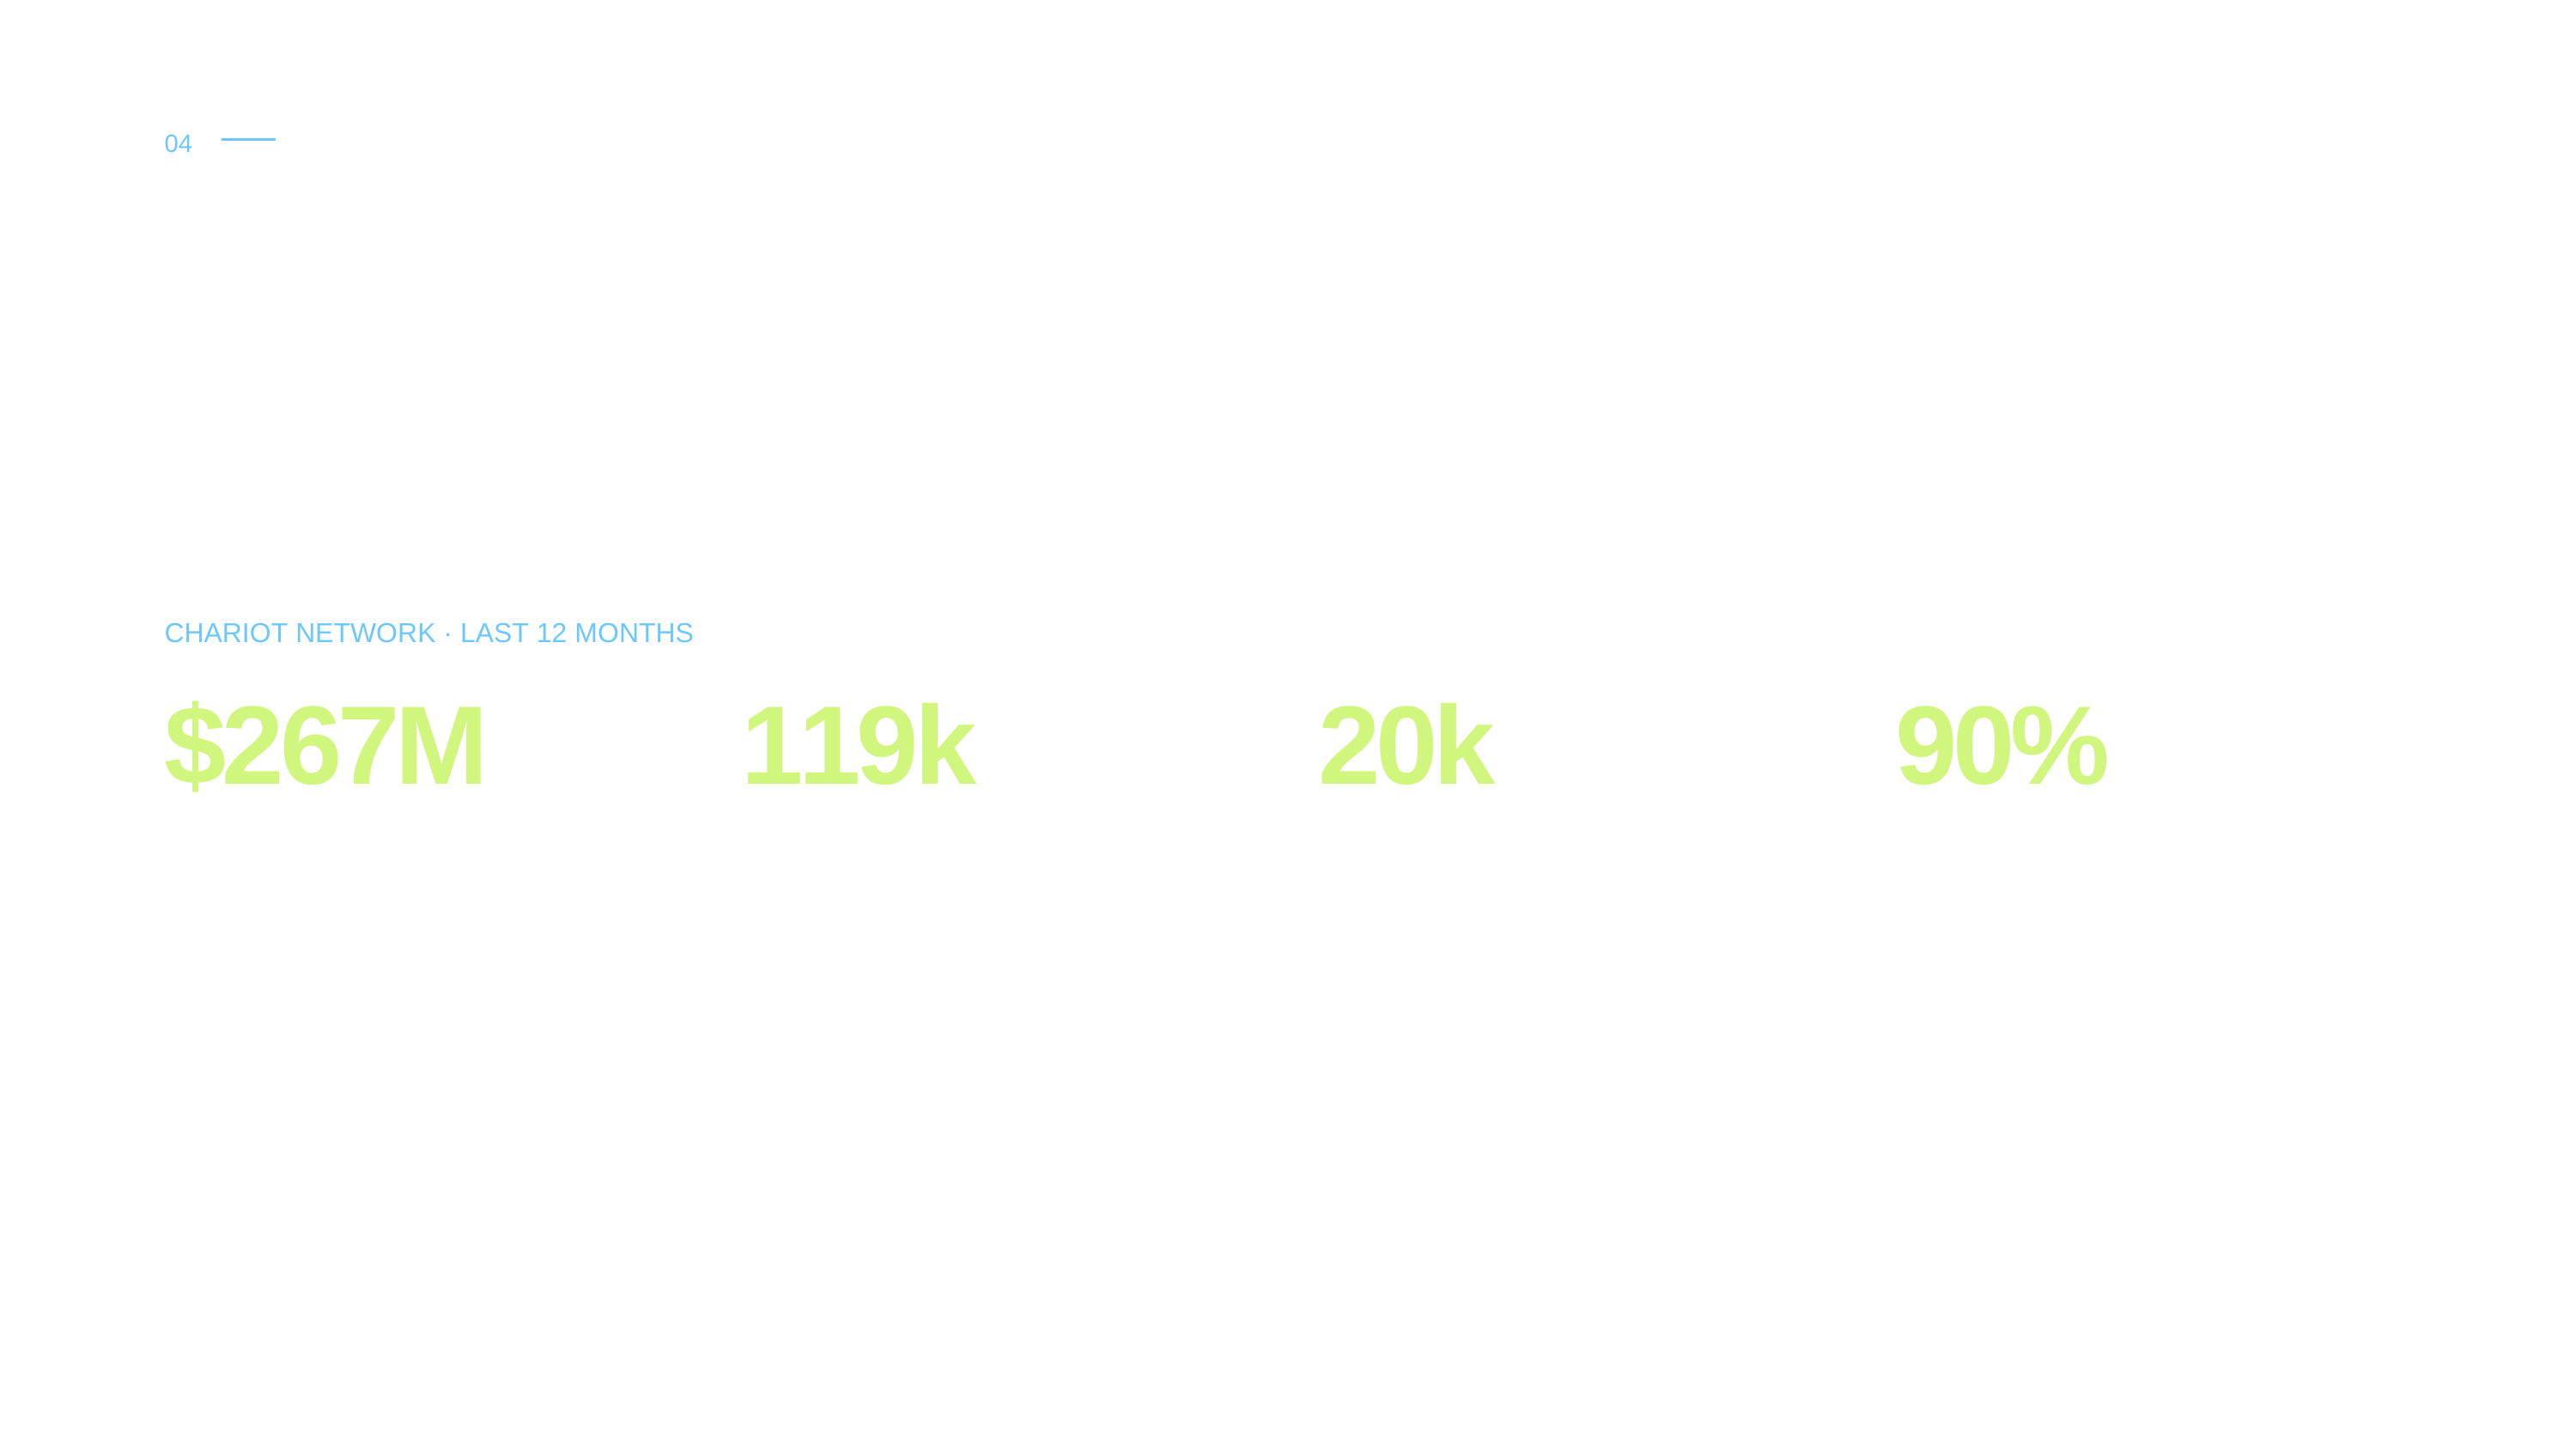

04
Best and worst practices
No grantmaker can solve this alone.
A nonprofit verified by one grantmaker is unknown to the next. A shared verification network means you verify once — and raise the security floor for everyone.
CHARIOT NETWORK · LAST 12 MONTHS
$267M
119k
20k
90%
disbursed
grants
unique nonprofits
sent electronically